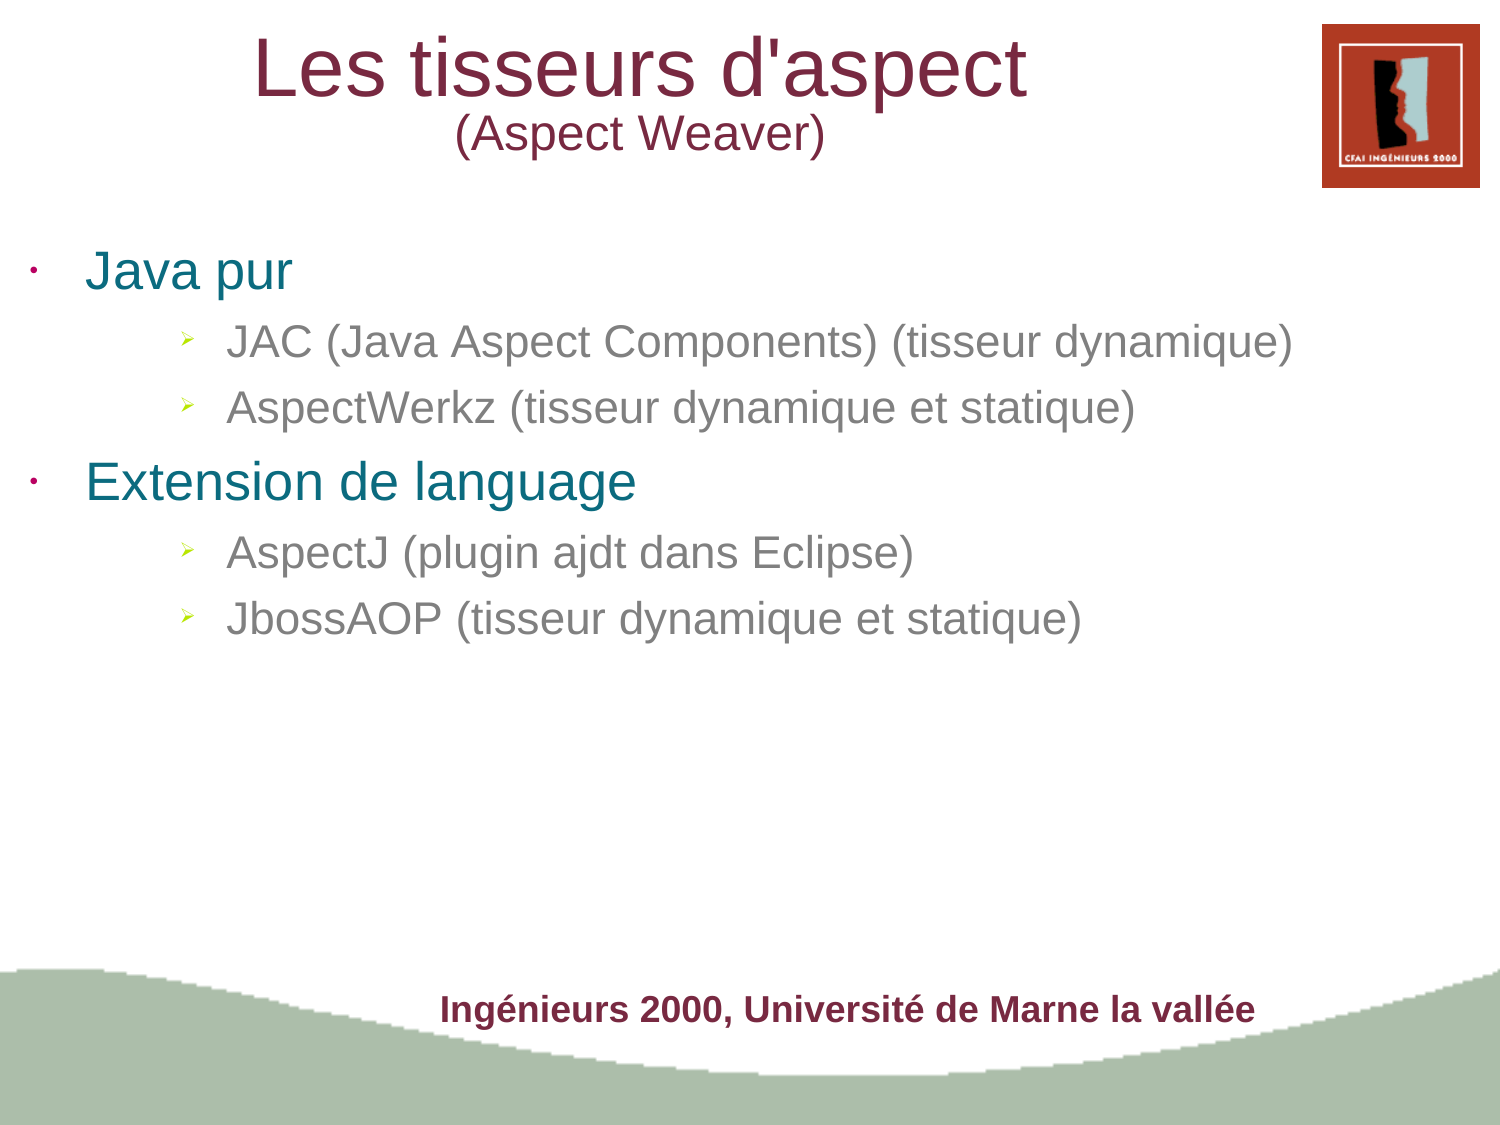

# Les tisseurs d'aspect (Aspect Weaver)
Java pur
JAC (Java Aspect Components) (tisseur dynamique)
AspectWerkz (tisseur dynamique et statique)
Extension de language
AspectJ (plugin ajdt dans Eclipse)
JbossAOP (tisseur dynamique et statique)